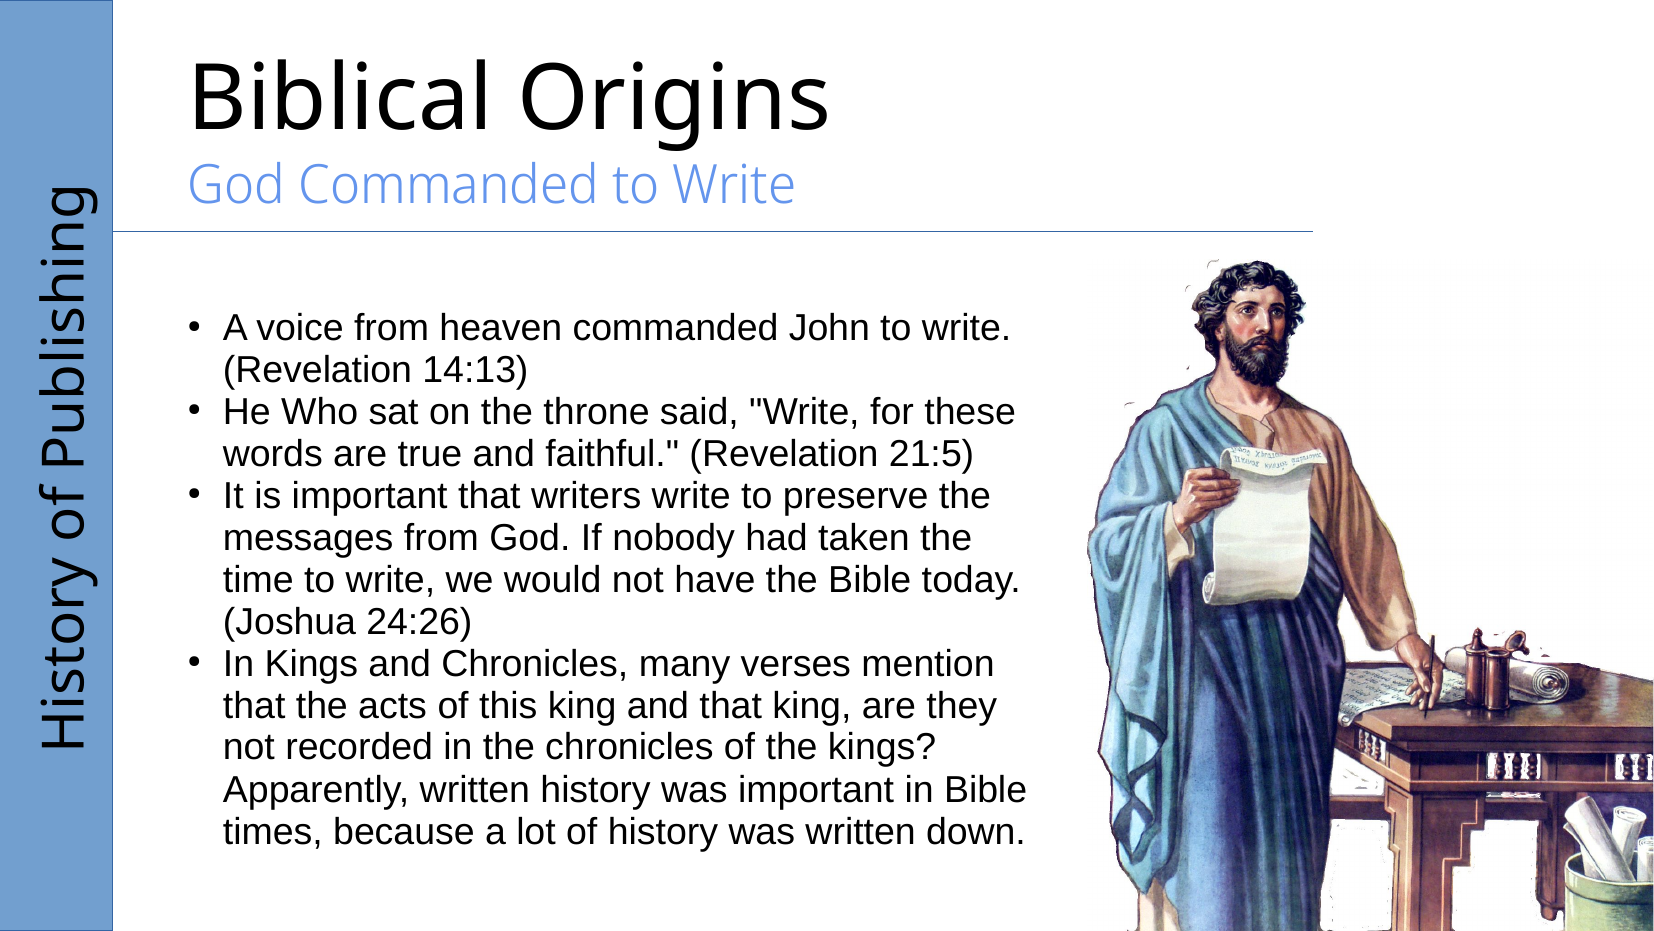

# Biblical Origins
God Commanded to Write
A voice from heaven commanded John to write. (Revelation 14:13)
He Who sat on the throne said, "Write, for these words are true and faithful." (Revelation 21:5)
It is important that writers write to preserve the messages from God. If nobody had taken the time to write, we would not have the Bible today. (Joshua 24:26)
In Kings and Chronicles, many verses mention that the acts of this king and that king, are they not recorded in the chronicles of the kings? Apparently, written history was important in Bible times, because a lot of history was written down.
History of Publishing